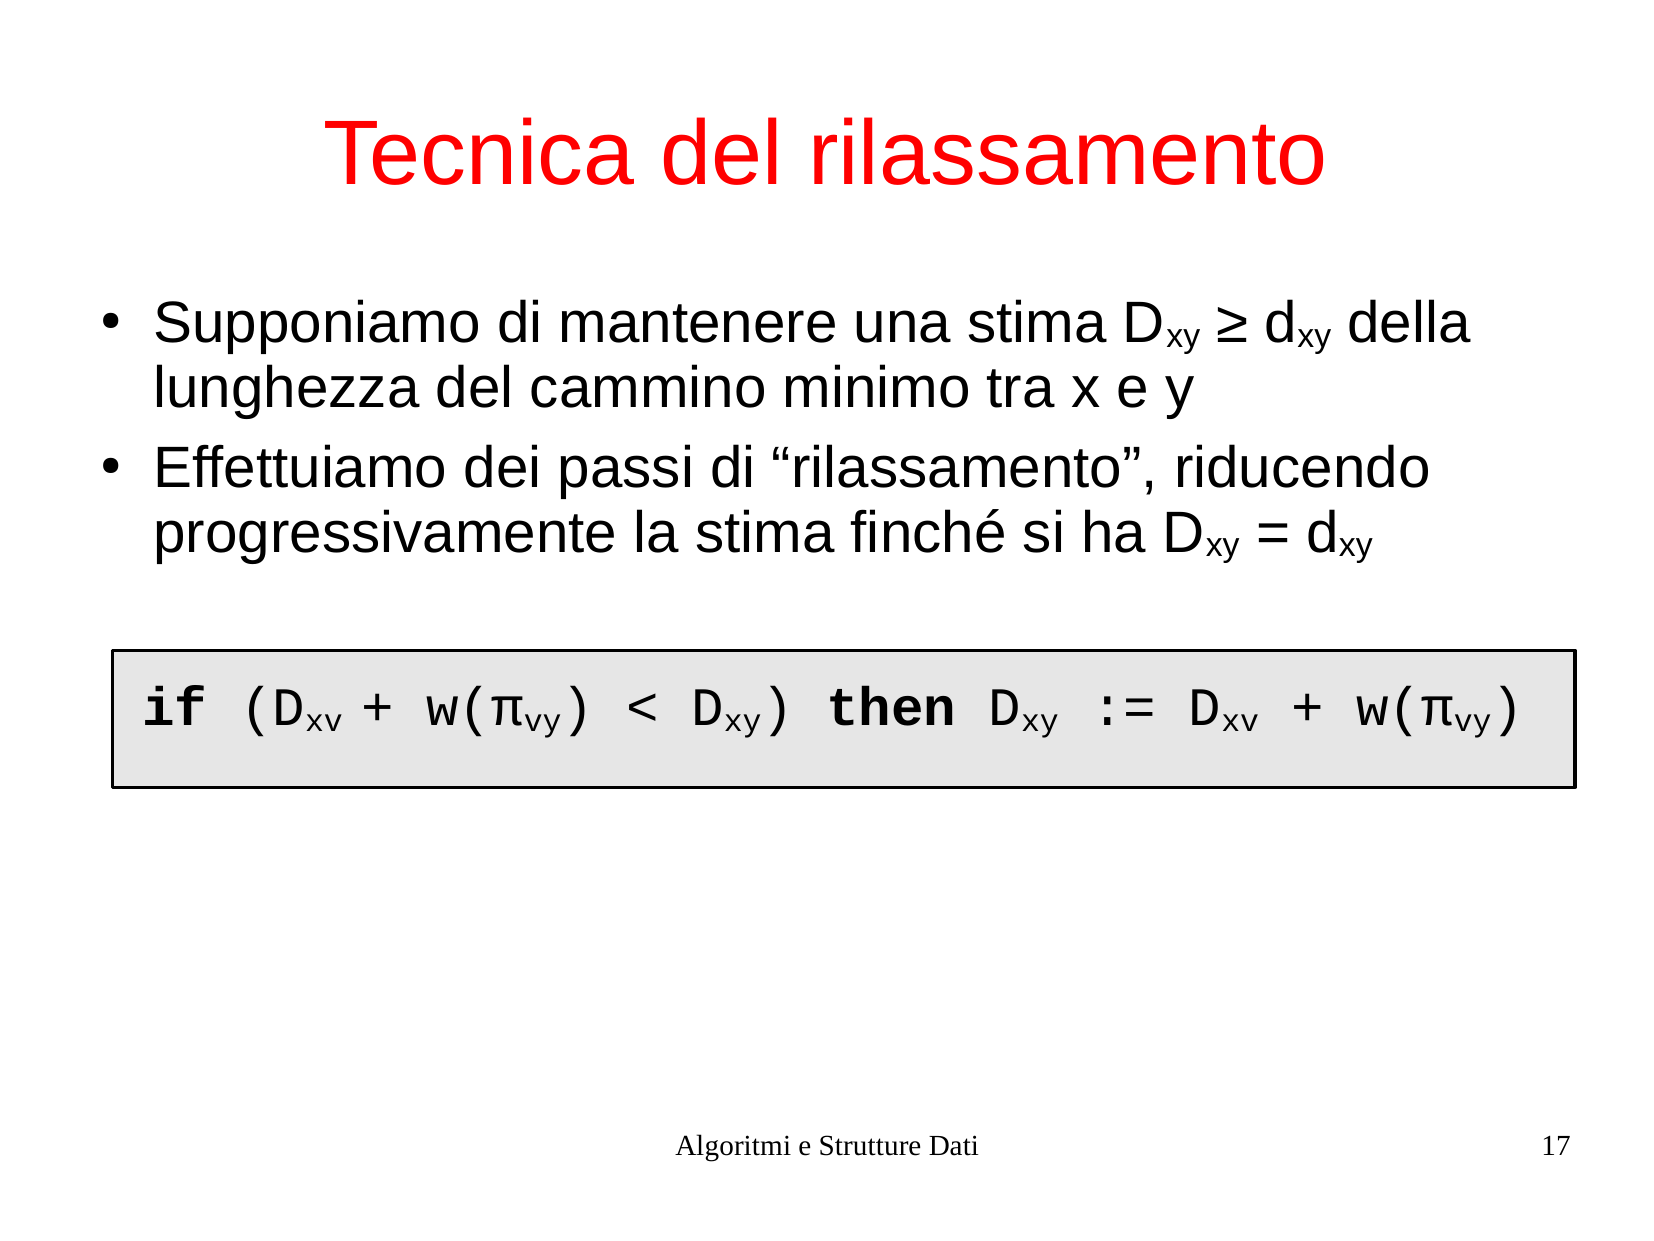

# Tecnica del rilassamento
Supponiamo di mantenere una stima Dxy ≥ dxy della lunghezza del cammino minimo tra x e y
Effettuiamo dei passi di “rilassamento”, riducendo progressivamente la stima finché si ha Dxy = dxy
if (Dxv + w(πvy) < Dxy) then Dxy := Dxv + w(πvy)
Algoritmi e Strutture Dati
17